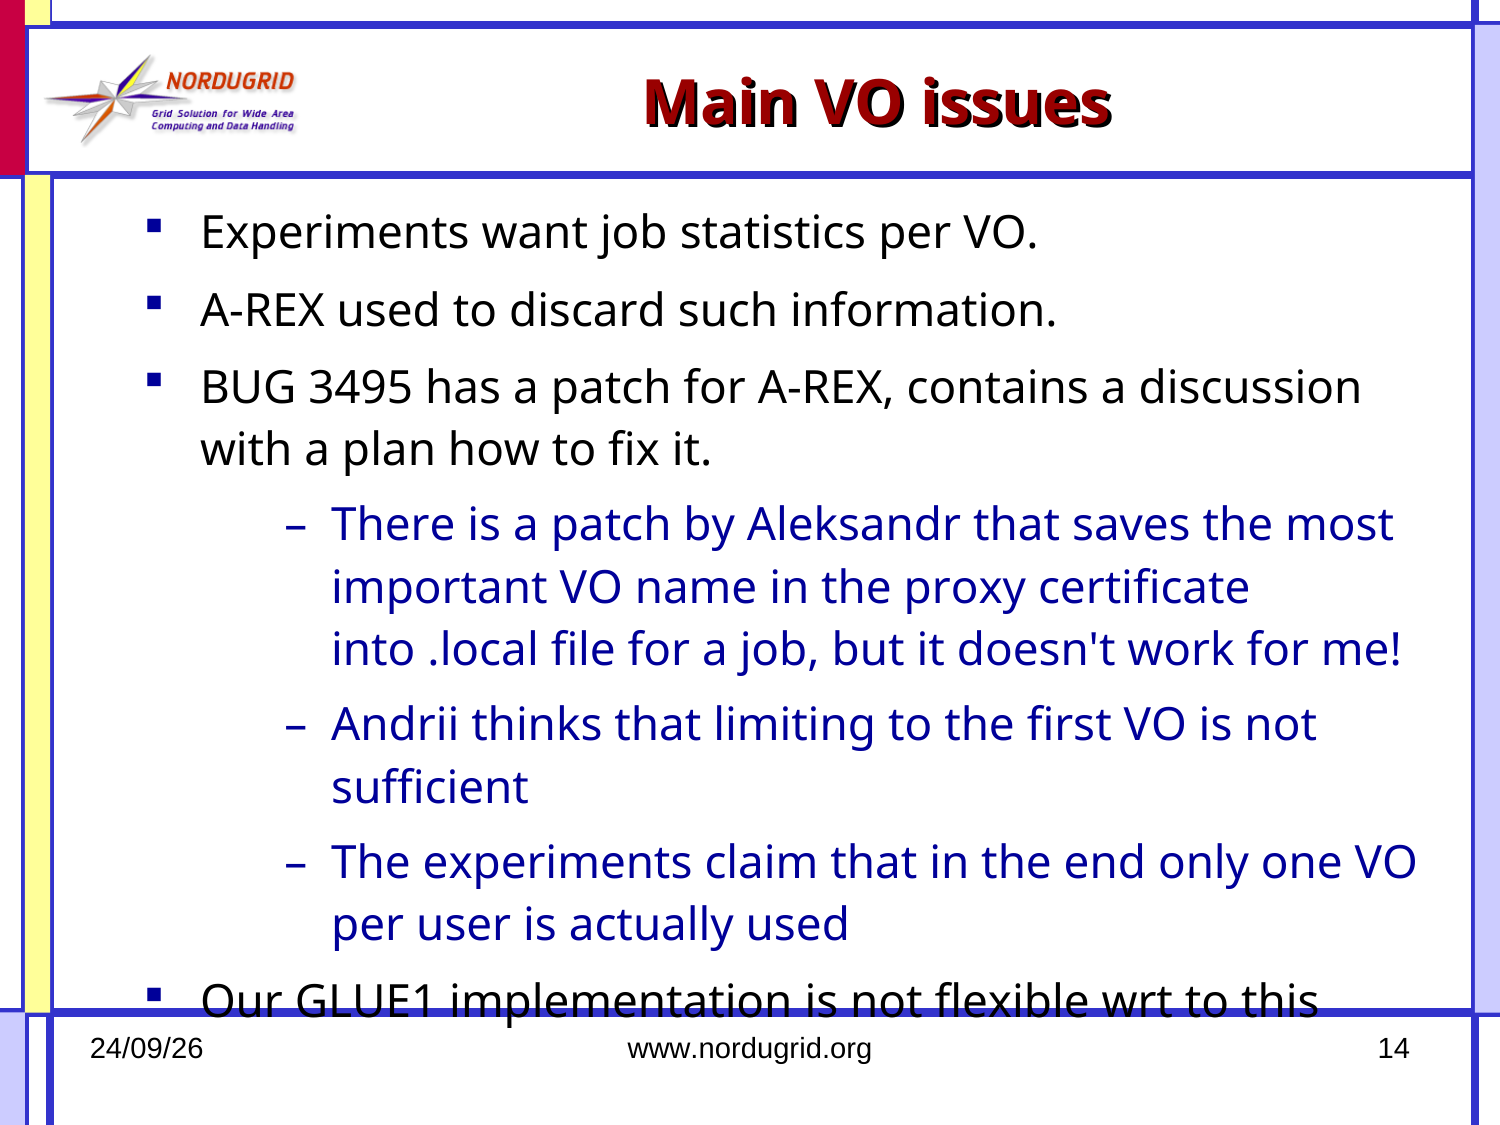

# Main VO issues
Experiments want job statistics per VO.
A-REX used to discard such information.
BUG 3495 has a patch for A-REX, contains a discussion with a plan how to fix it.
There is a patch by Aleksandr that saves the most important VO name in the proxy certificate into .local file for a job, but it doesn't work for me!
Andrii thinks that limiting to the first VO is not sufficient
The experiments claim that in the end only one VO per user is actually used
Our GLUE1 implementation is not flexible wrt to this
www.nordugrid.org
14